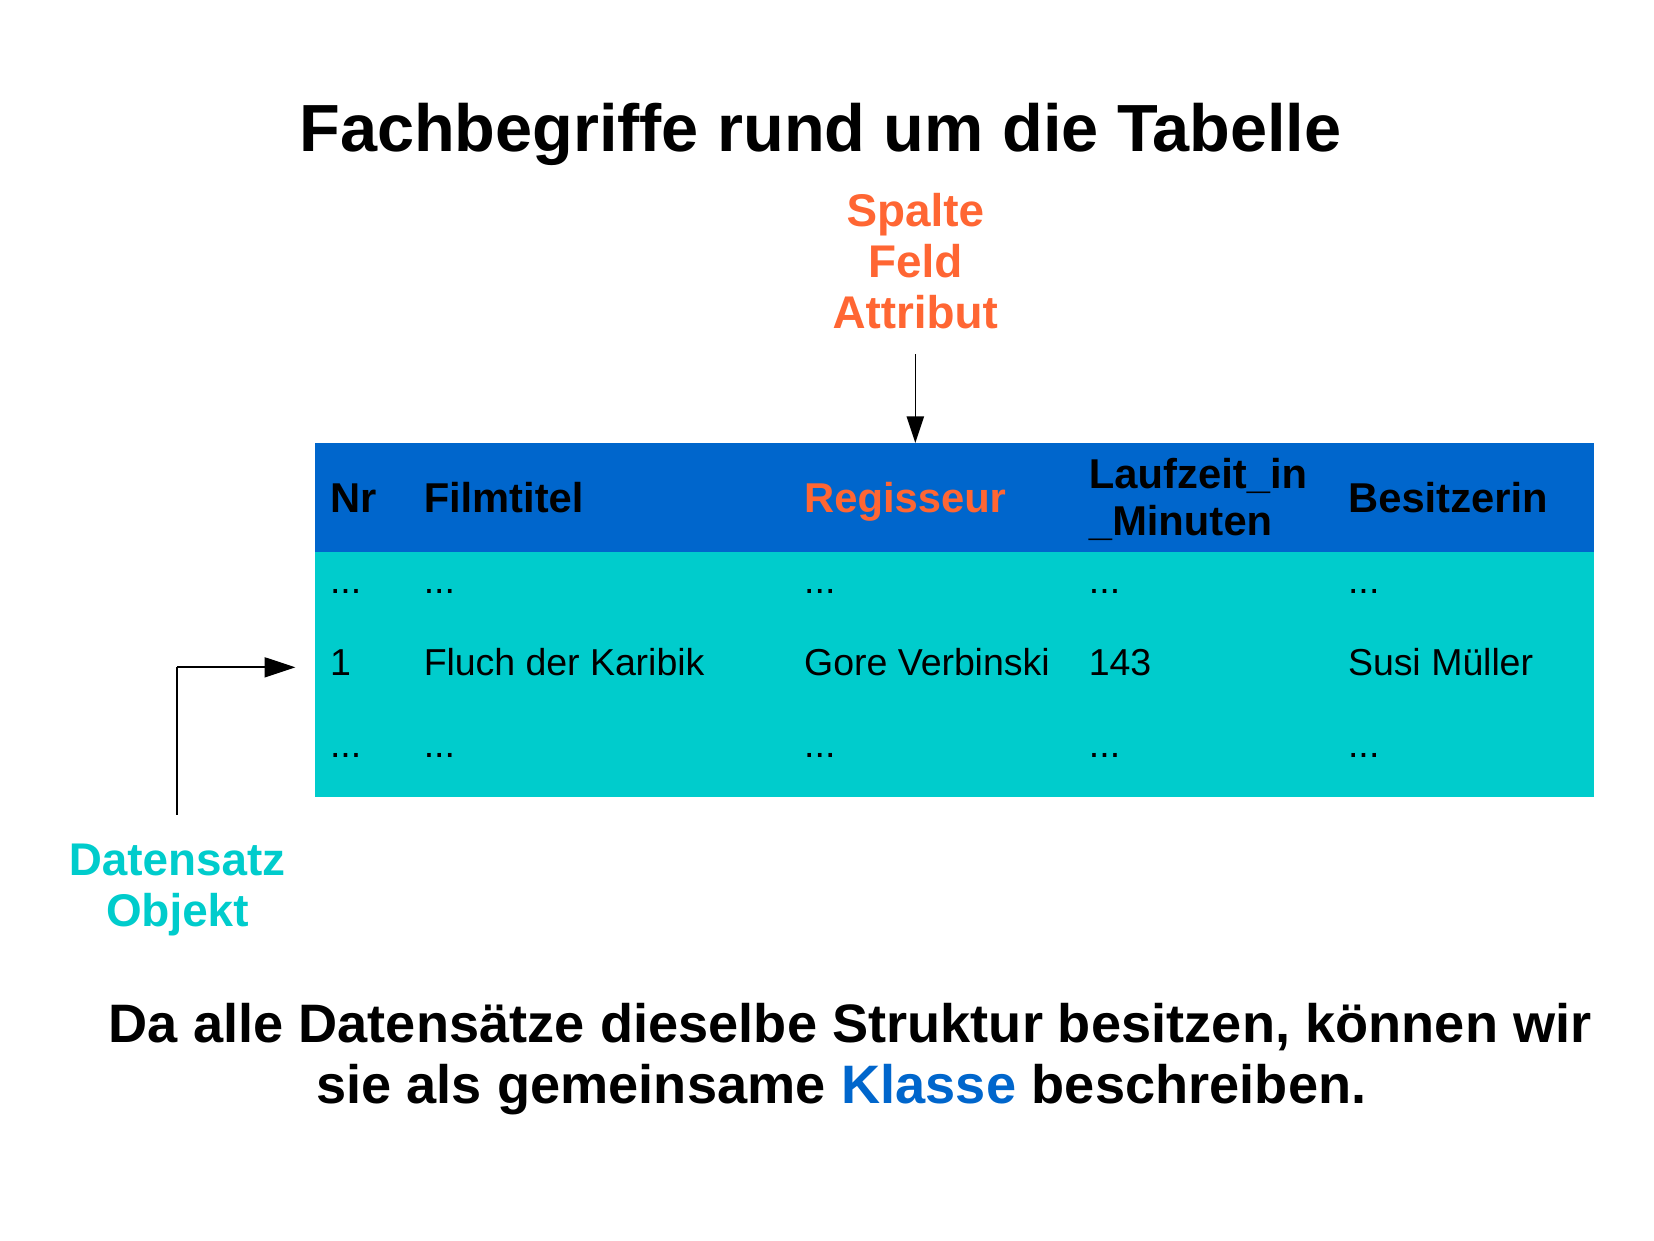

# Fachbegriffe rund um die Tabelle
Spalte
Feld
Attribut
| Nr | Filmtitel | Regisseur | Laufzeit\_in\_Minuten | Besitzerin |
| --- | --- | --- | --- | --- |
| ... | ... | ... | ... | ... |
| 1 | Fluch der Karibik | Gore Verbinski | 143 | Susi Müller |
| ... | ... | ... | ... | ... |
Datensatz
Objekt
Da alle Datensätze dieselbe Struktur besitzen, können wir sie als gemeinsame Klasse beschreiben.